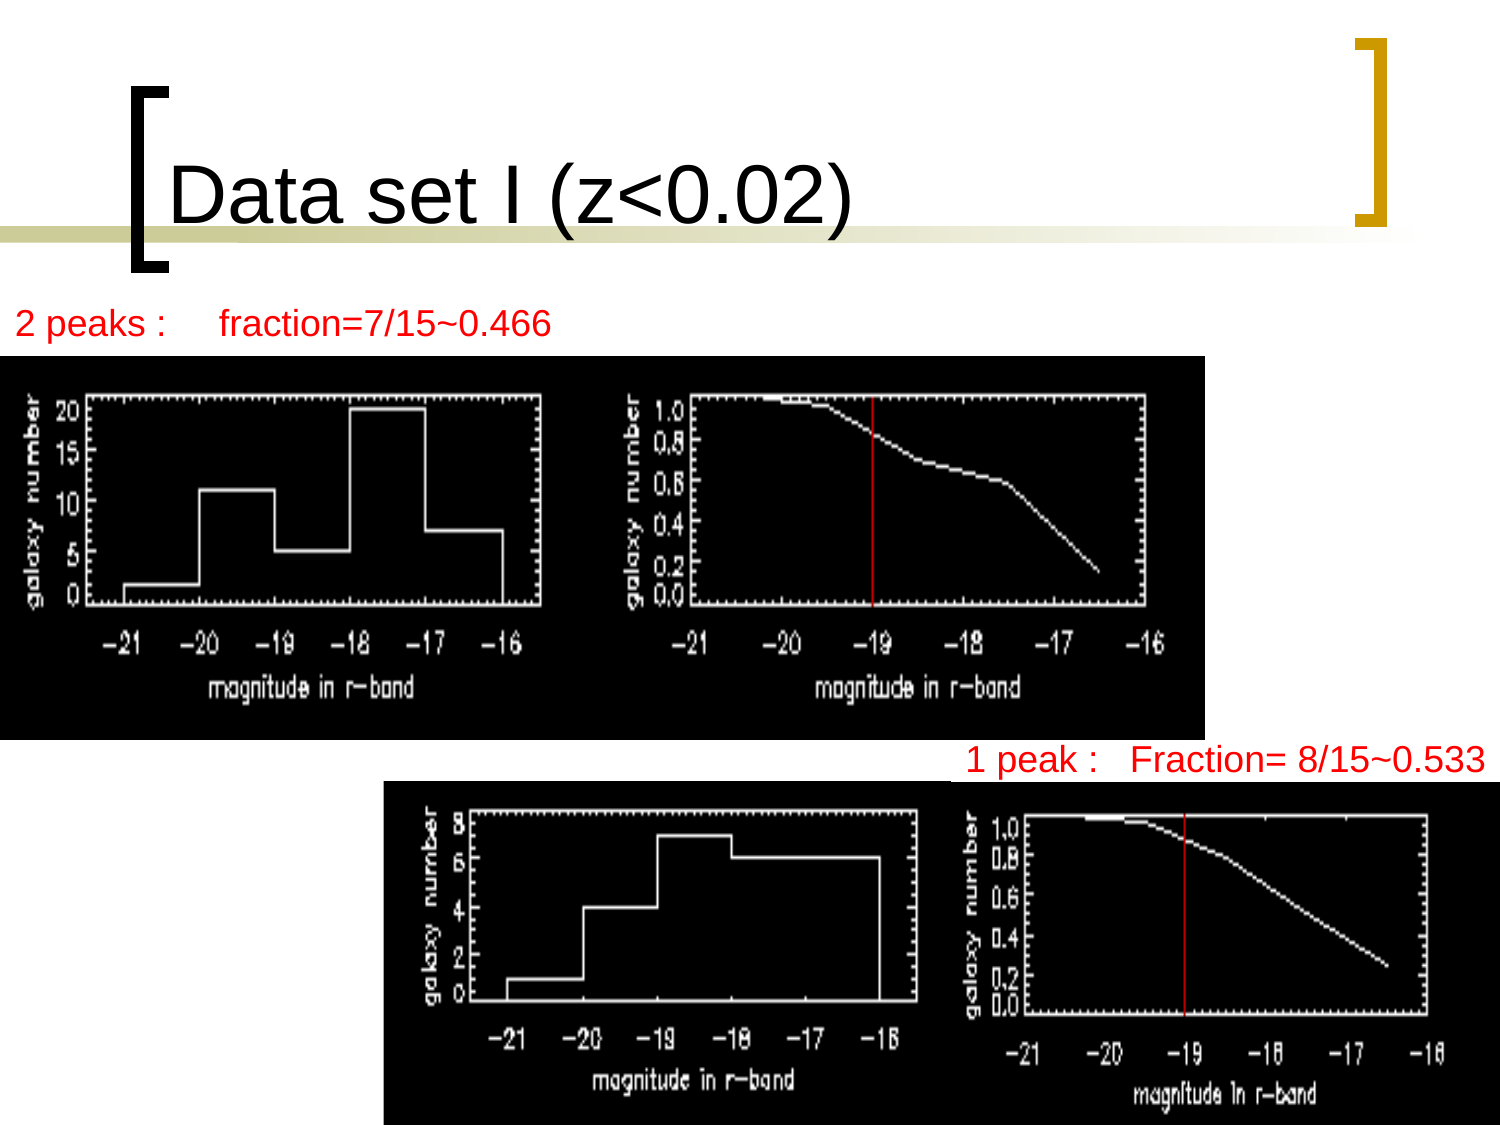

# Data set I (z<0.02)
2 peaks : fraction=7/15~0.466
1 peak : Fraction= 8/15~0.533